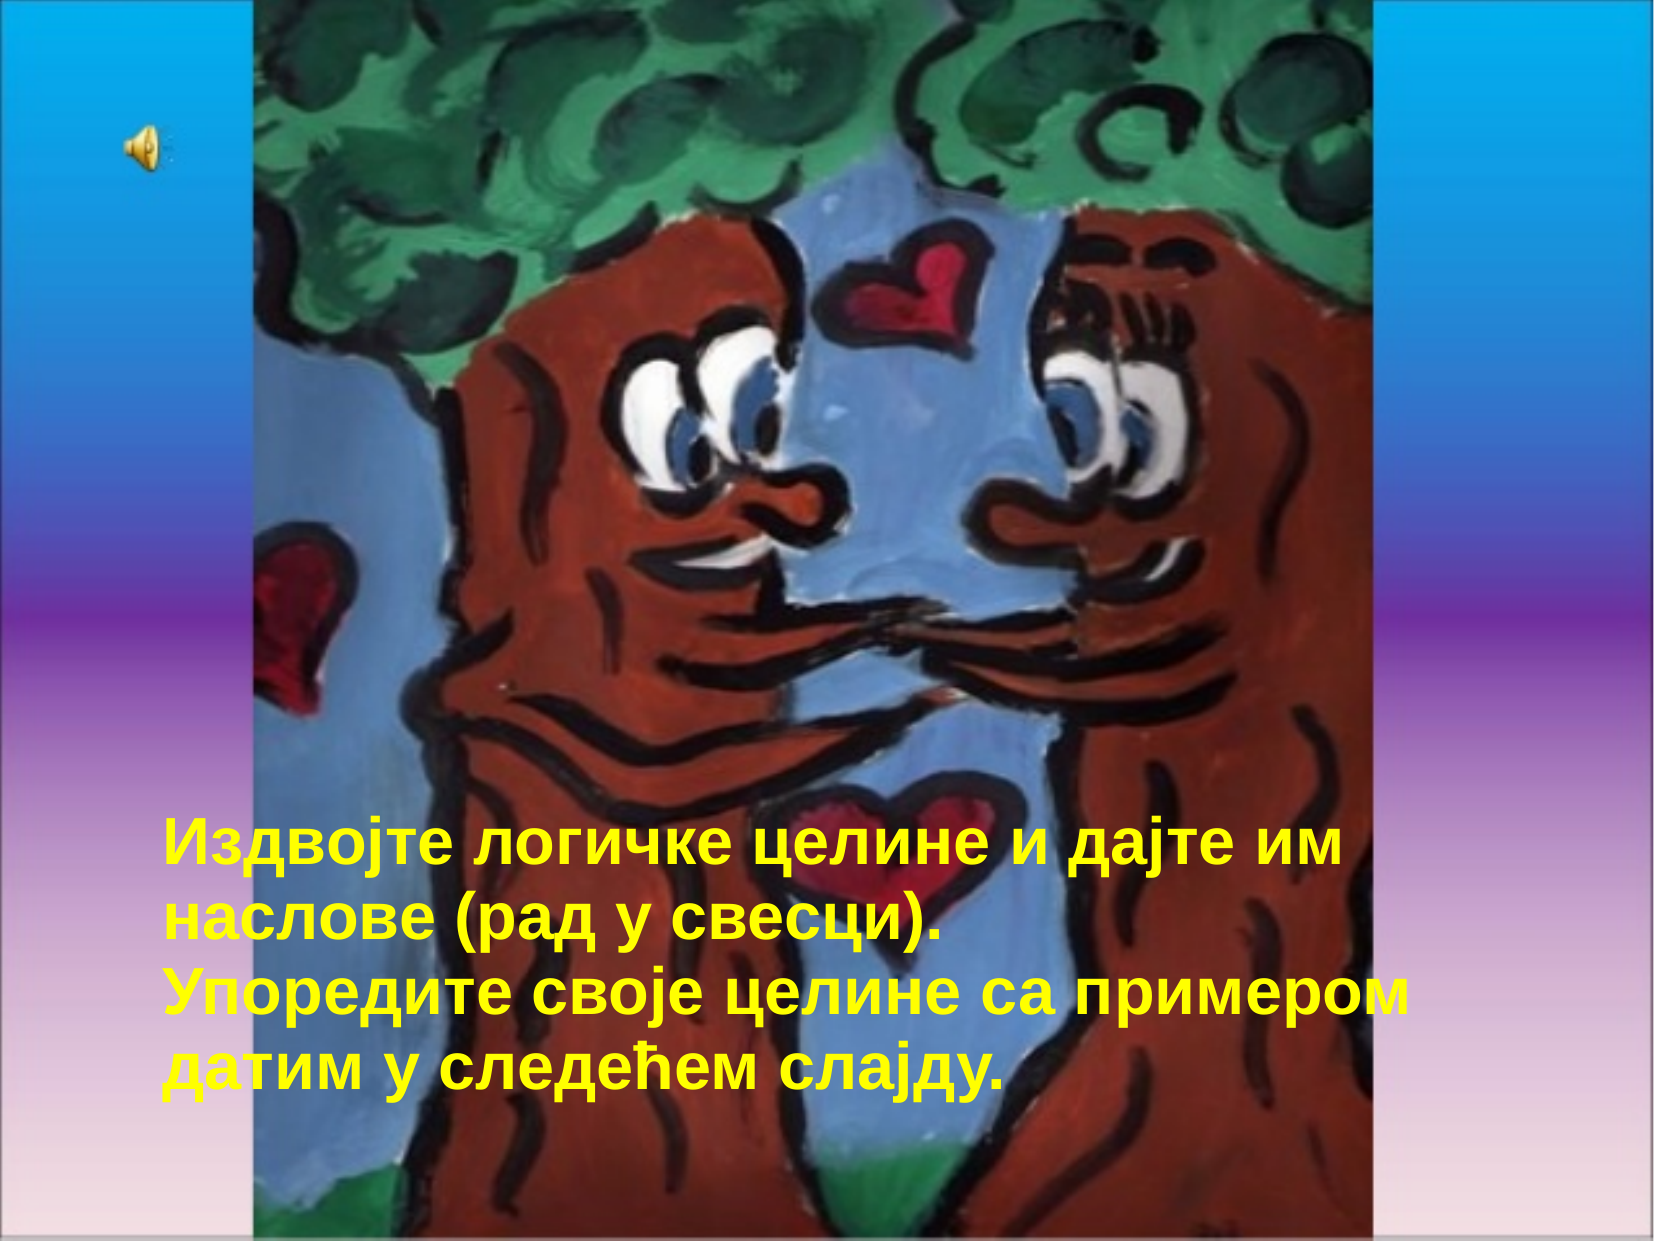

Издвојте логичке целине и дајте им наслове (рад у свесци).
Упоредите своје целине са примером датим у следећем слајду.